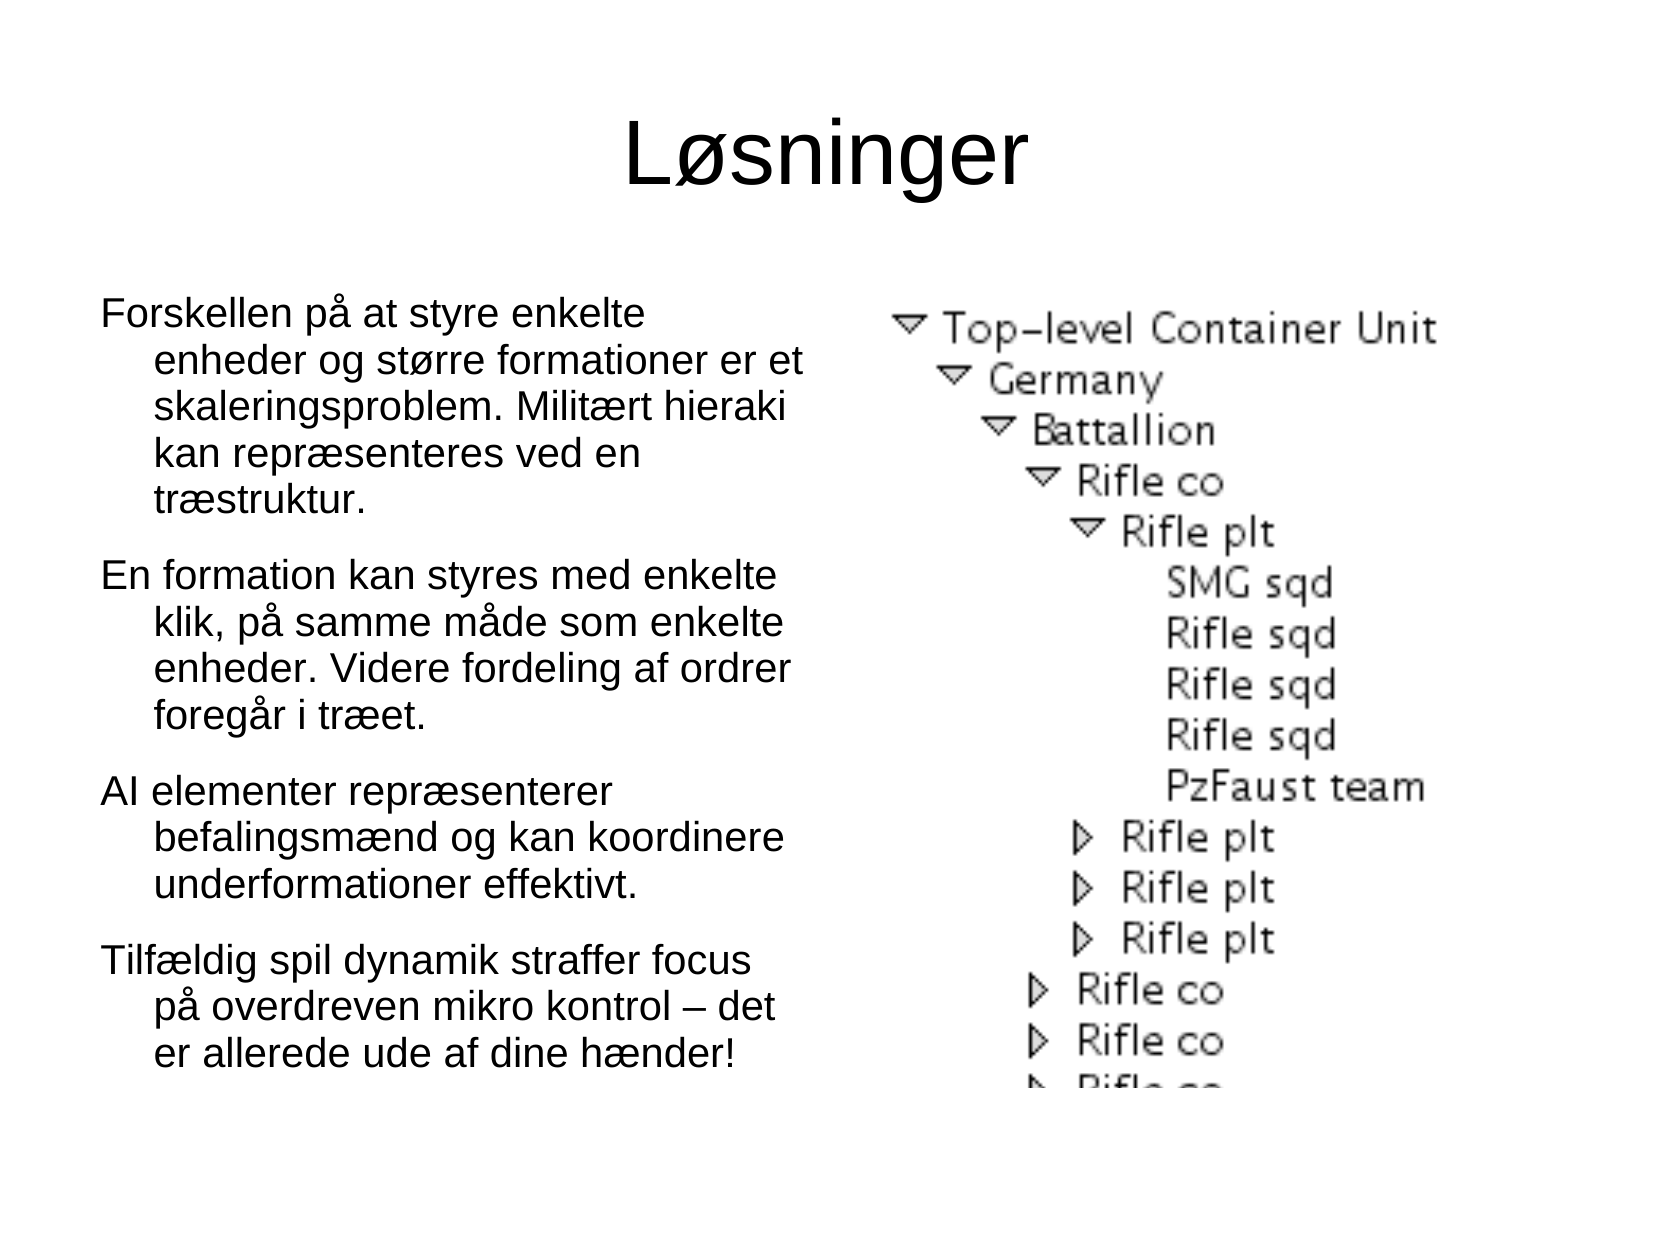

# Løsninger
Forskellen på at styre enkelte enheder og større formationer er et skaleringsproblem. Militært hieraki kan repræsenteres ved en træstruktur.
En formation kan styres med enkelte klik, på samme måde som enkelte enheder. Videre fordeling af ordrer foregår i træet.
AI elementer repræsenterer befalingsmænd og kan koordinere underformationer effektivt.
Tilfældig spil dynamik straffer focus på overdreven mikro kontrol – det er allerede ude af dine hænder!